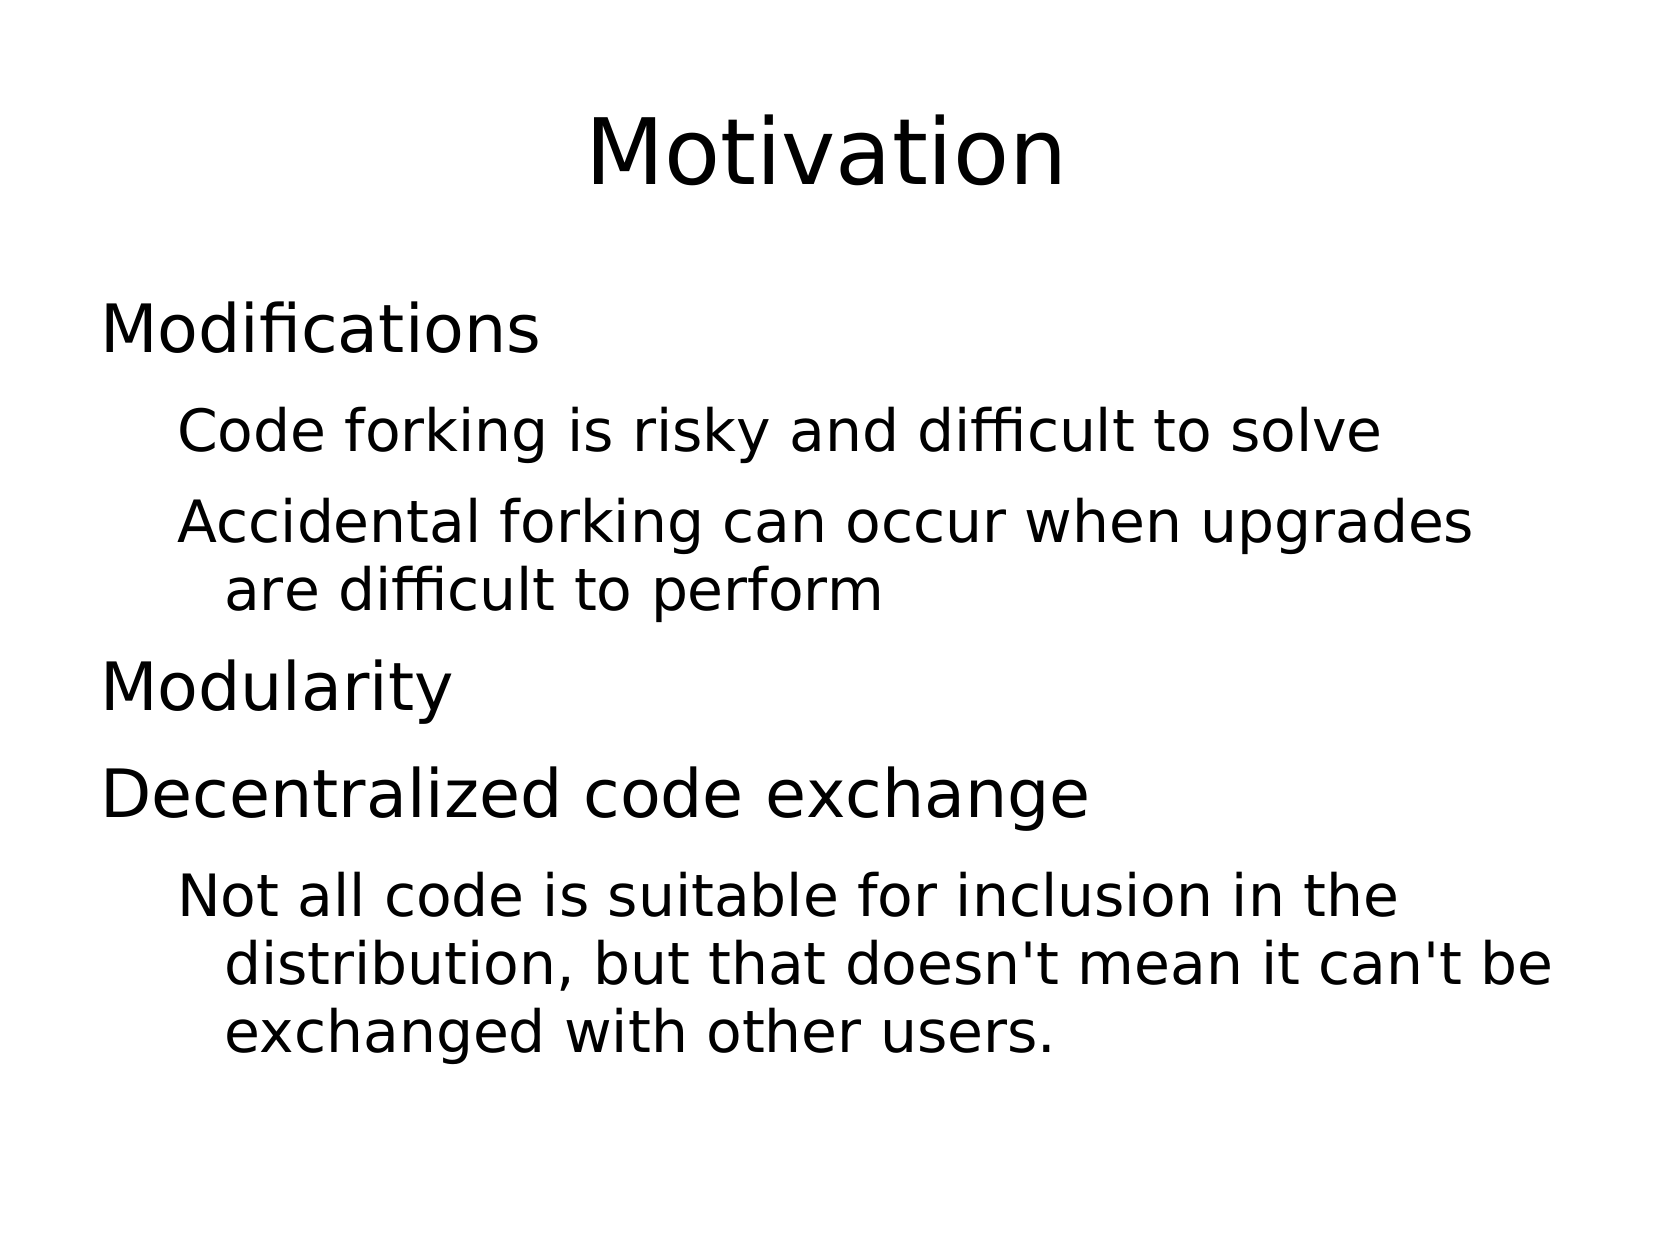

# Motivation
Modifications
Code forking is risky and difficult to solve
Accidental forking can occur when upgrades are difficult to perform
Modularity
Decentralized code exchange
Not all code is suitable for inclusion in the distribution, but that doesn't mean it can't be exchanged with other users.